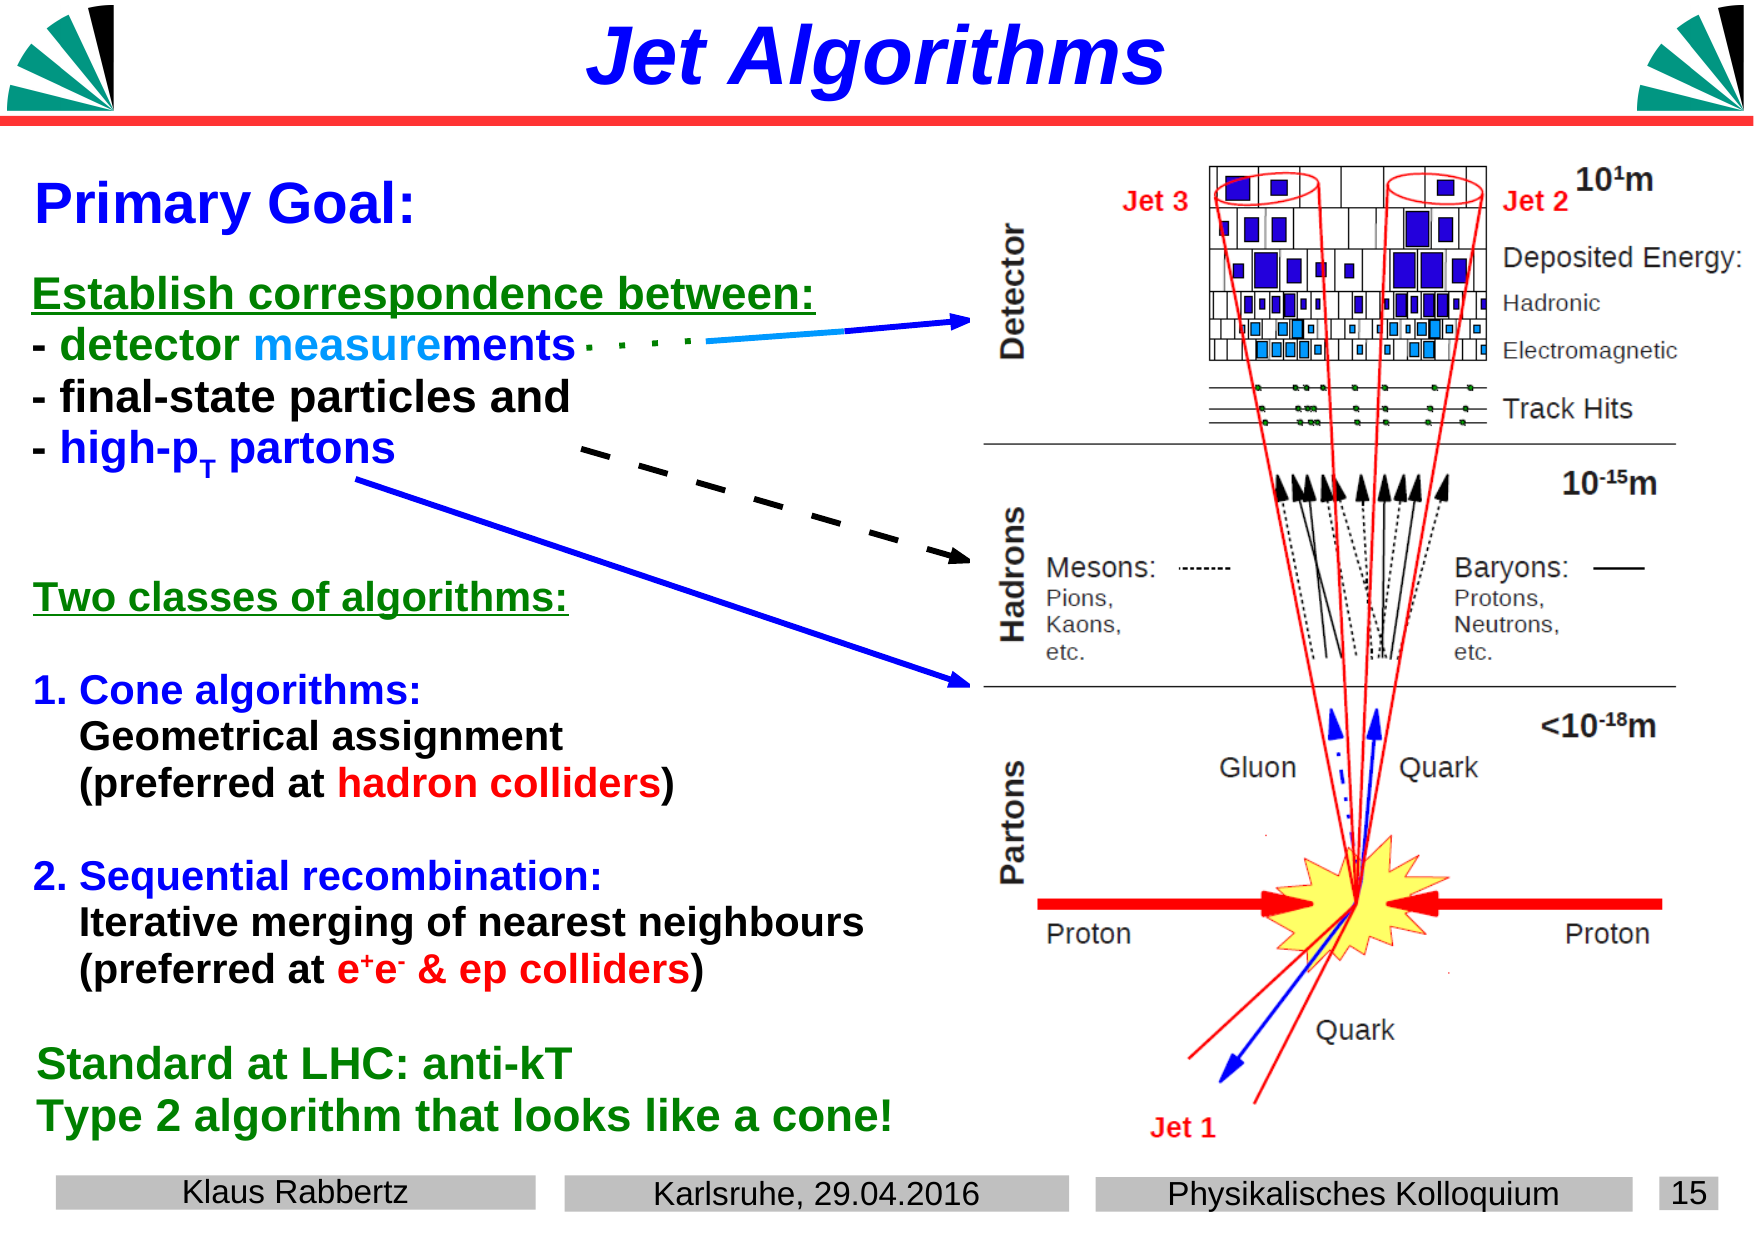

# Jet Algorithms
Primary Goal:
Establish correspondence between:
- detector measurements
- final-state particles and
- high-pT partons
Two classes of algorithms:
1. Cone algorithms:
 Geometrical assignment
 (preferred at hadron colliders)
2. Sequential recombination:
 Iterative merging of nearest neighbours
 (preferred at e+e- & ep colliders)
Standard at LHC: anti-kT
Type 2 algorithm that looks like a cone!
Two classes of algorithms:
- Cone algorithms: ”Geometrically”
 assign objects to the leading energy
 flow objects in an event
 (favorite choice at hadron colliders)
- Sequential recombination: Repeatedly
 combine closest pairs of objects
 (favorite choice at e+e- & ep colliders)